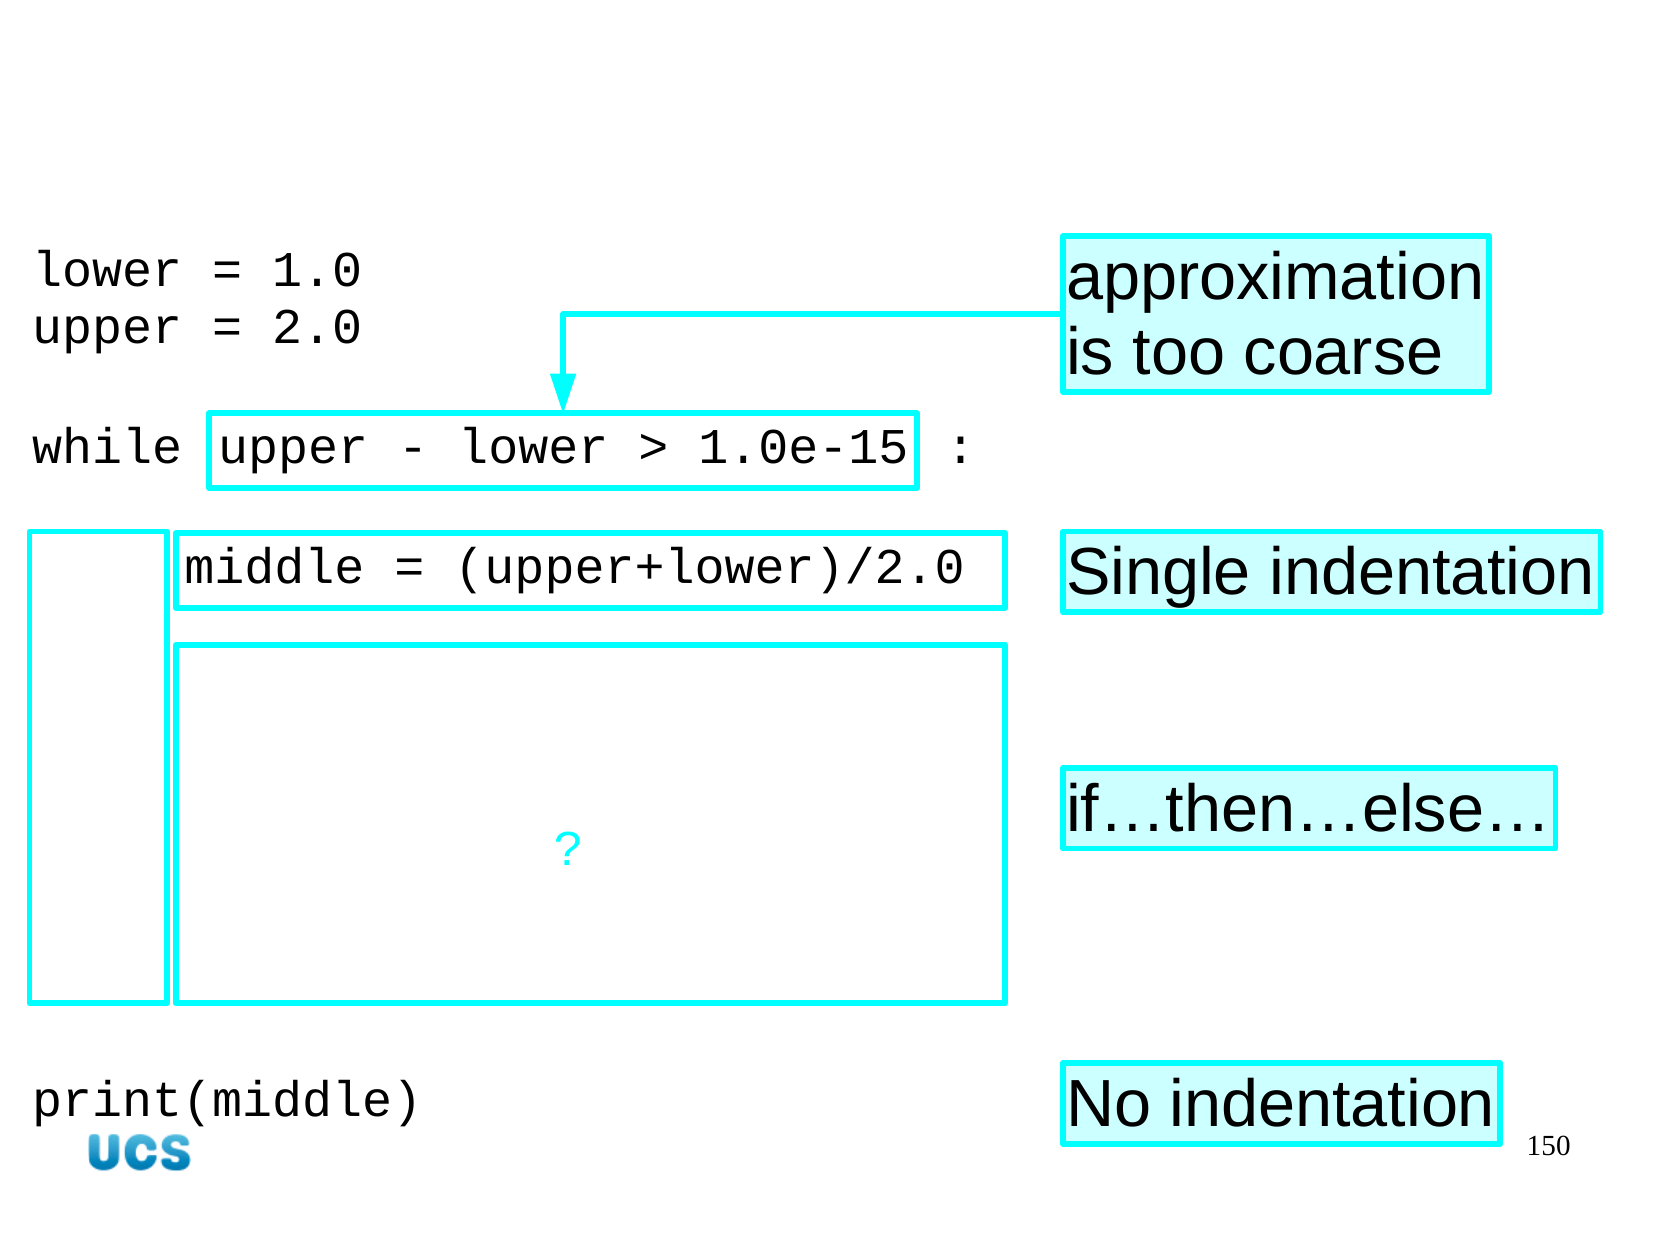

lower = 1.0
upper = 2.0
approximation
is too coarse
while
upper - lower > 1.0e-15
:
Single indentation
middle = (upper+lower)/2.0
					?
if…then…else…
No indentation
print(middle)
150